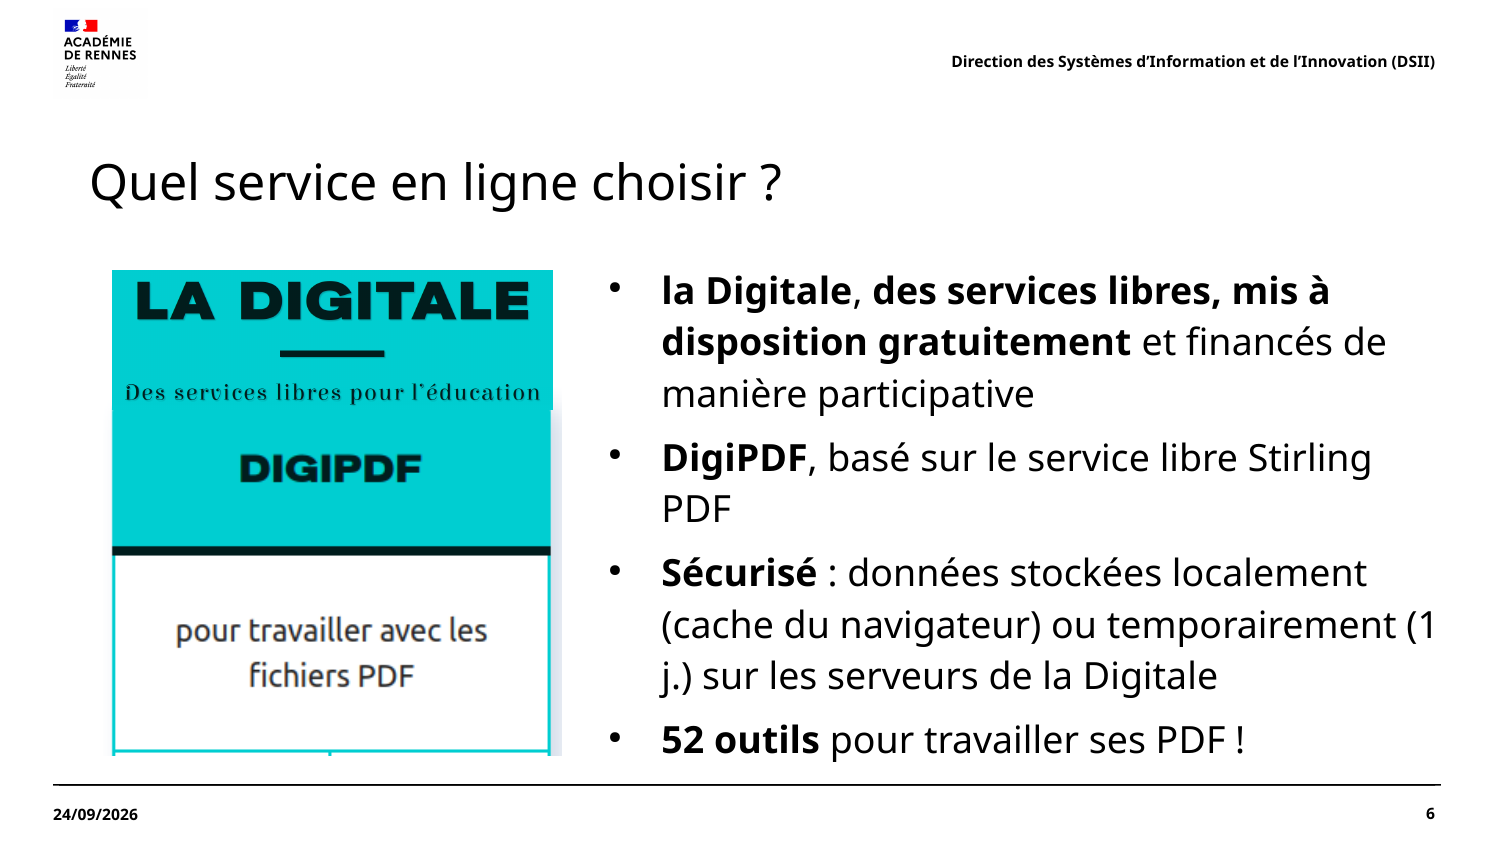

Direction des Systèmes d’Information et de l’Innovation (DSII)
# Quel service en ligne choisir ?
la Digitale, des services libres, mis à disposition gratuitement et financés de manière participative
DigiPDF, basé sur le service libre Stirling PDF
Sécurisé : données stockées localement (cache du navigateur) ou temporairement (1 j.) sur les serveurs de la Digitale
52 outils pour travailler ses PDF !